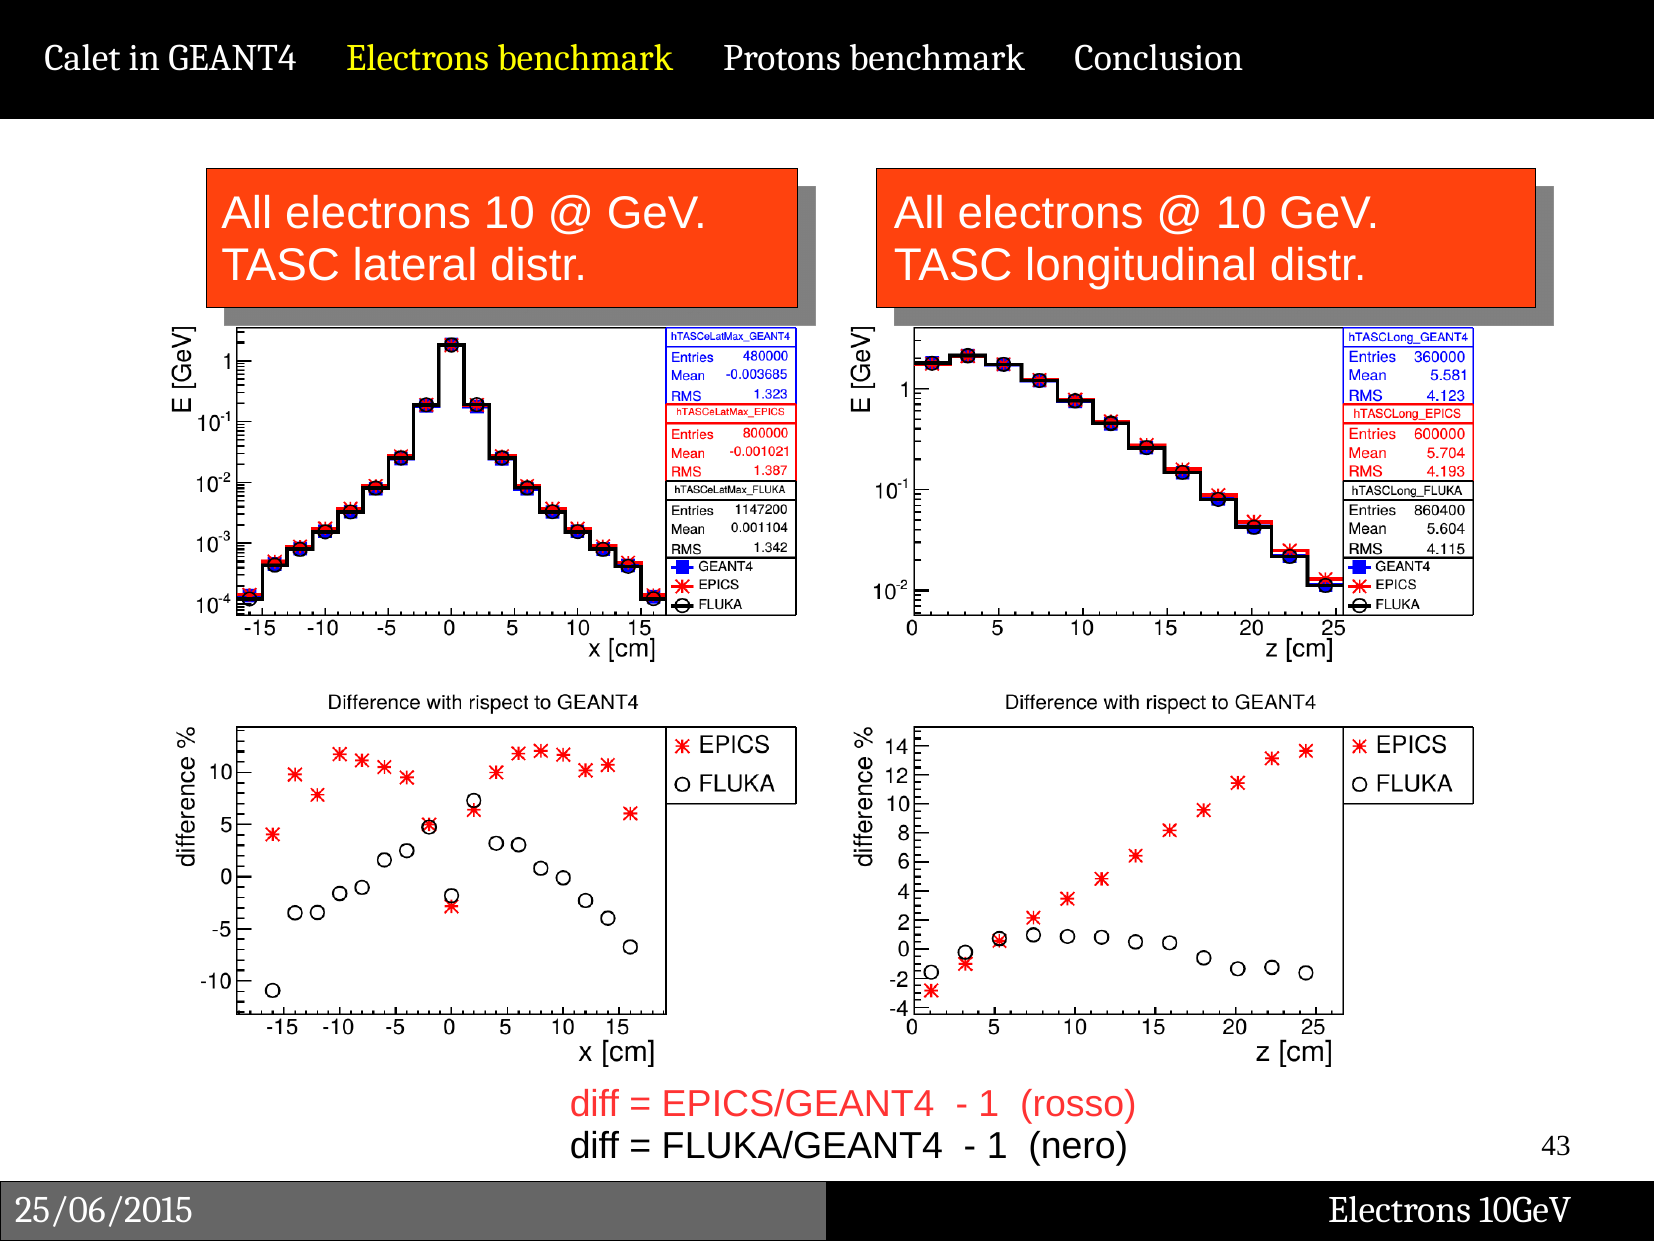

Calet in GEANT4 Electrons benchmark Protons benchmark Conclusion
All electrons 10 @ GeV.
TASC lateral distr.
All electrons @ 10 GeV.
TASC longitudinal distr.
diff = EPICS/GEANT4 - 1 (rosso)
diff = FLUKA/GEANT4 - 1 (nero)
43
25/06/2015
Electrons 10GeV